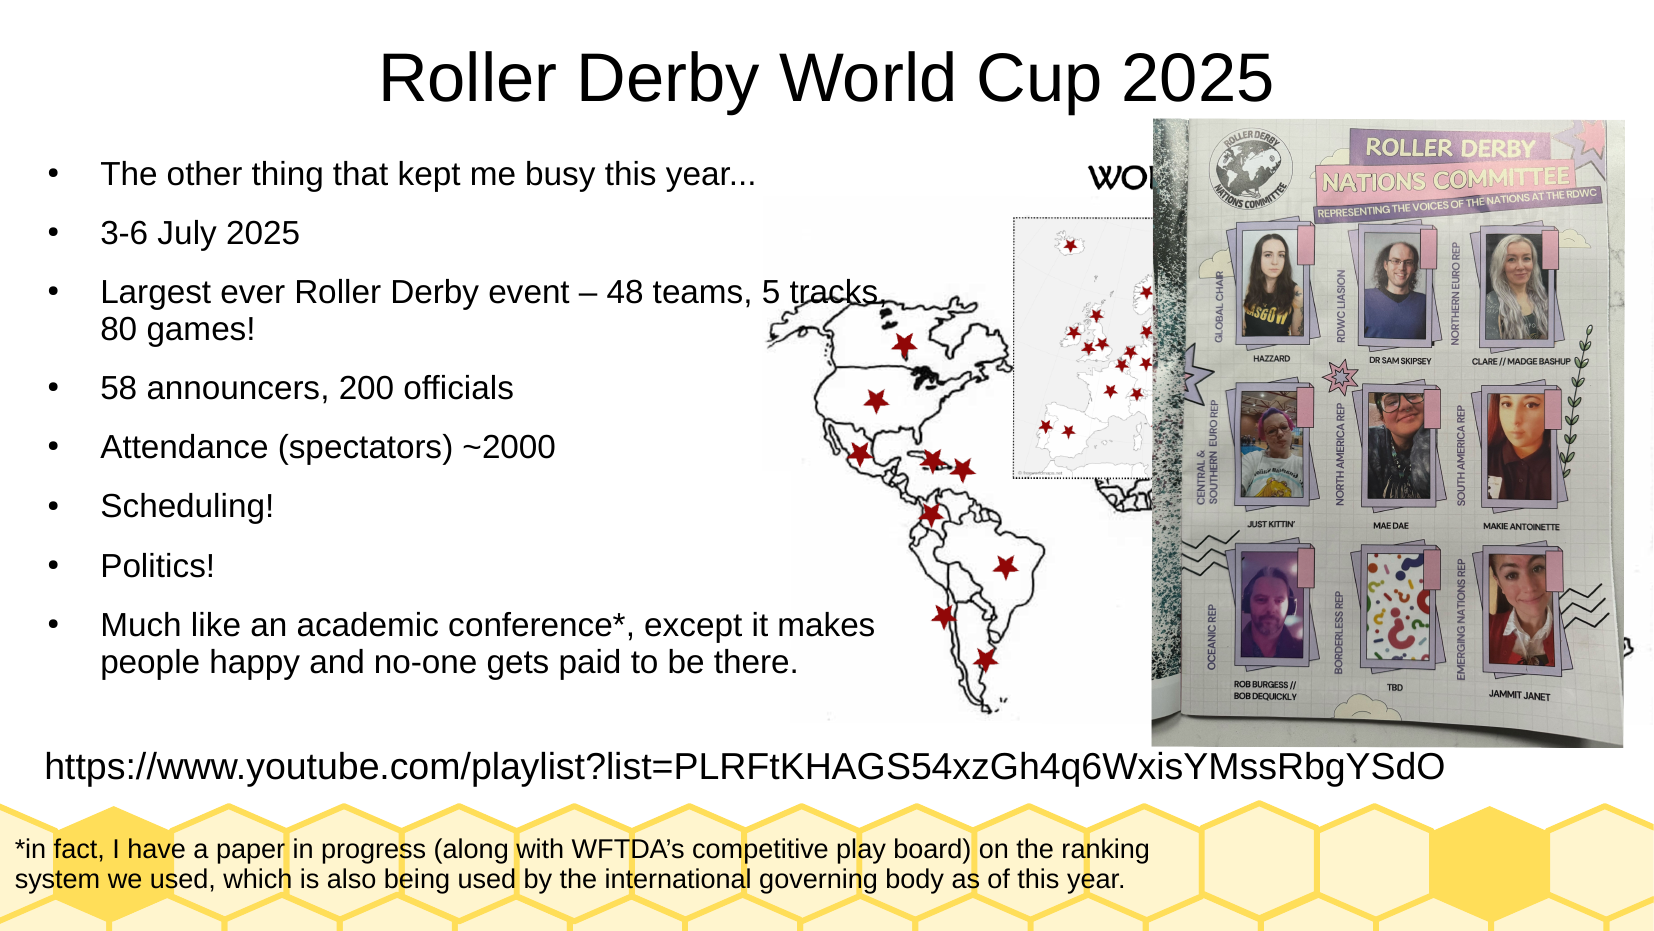

# Roller Derby World Cup 2025
The other thing that kept me busy this year...
3-6 July 2025
Largest ever Roller Derby event – 48 teams, 5 tracks, 80 games!
58 announcers, 200 officials
Attendance (spectators) ~2000
Scheduling!
Politics!
Much like an academic conference*, except it makes people happy and no-one gets paid to be there.
https://www.youtube.com/playlist?list=PLRFtKHAGS54xzGh4q6WxisYMssRbgYSdO
*in fact, I have a paper in progress (along with WFTDA’s competitive play board) on the ranking system we used, which is also being used by the international governing body as of this year.